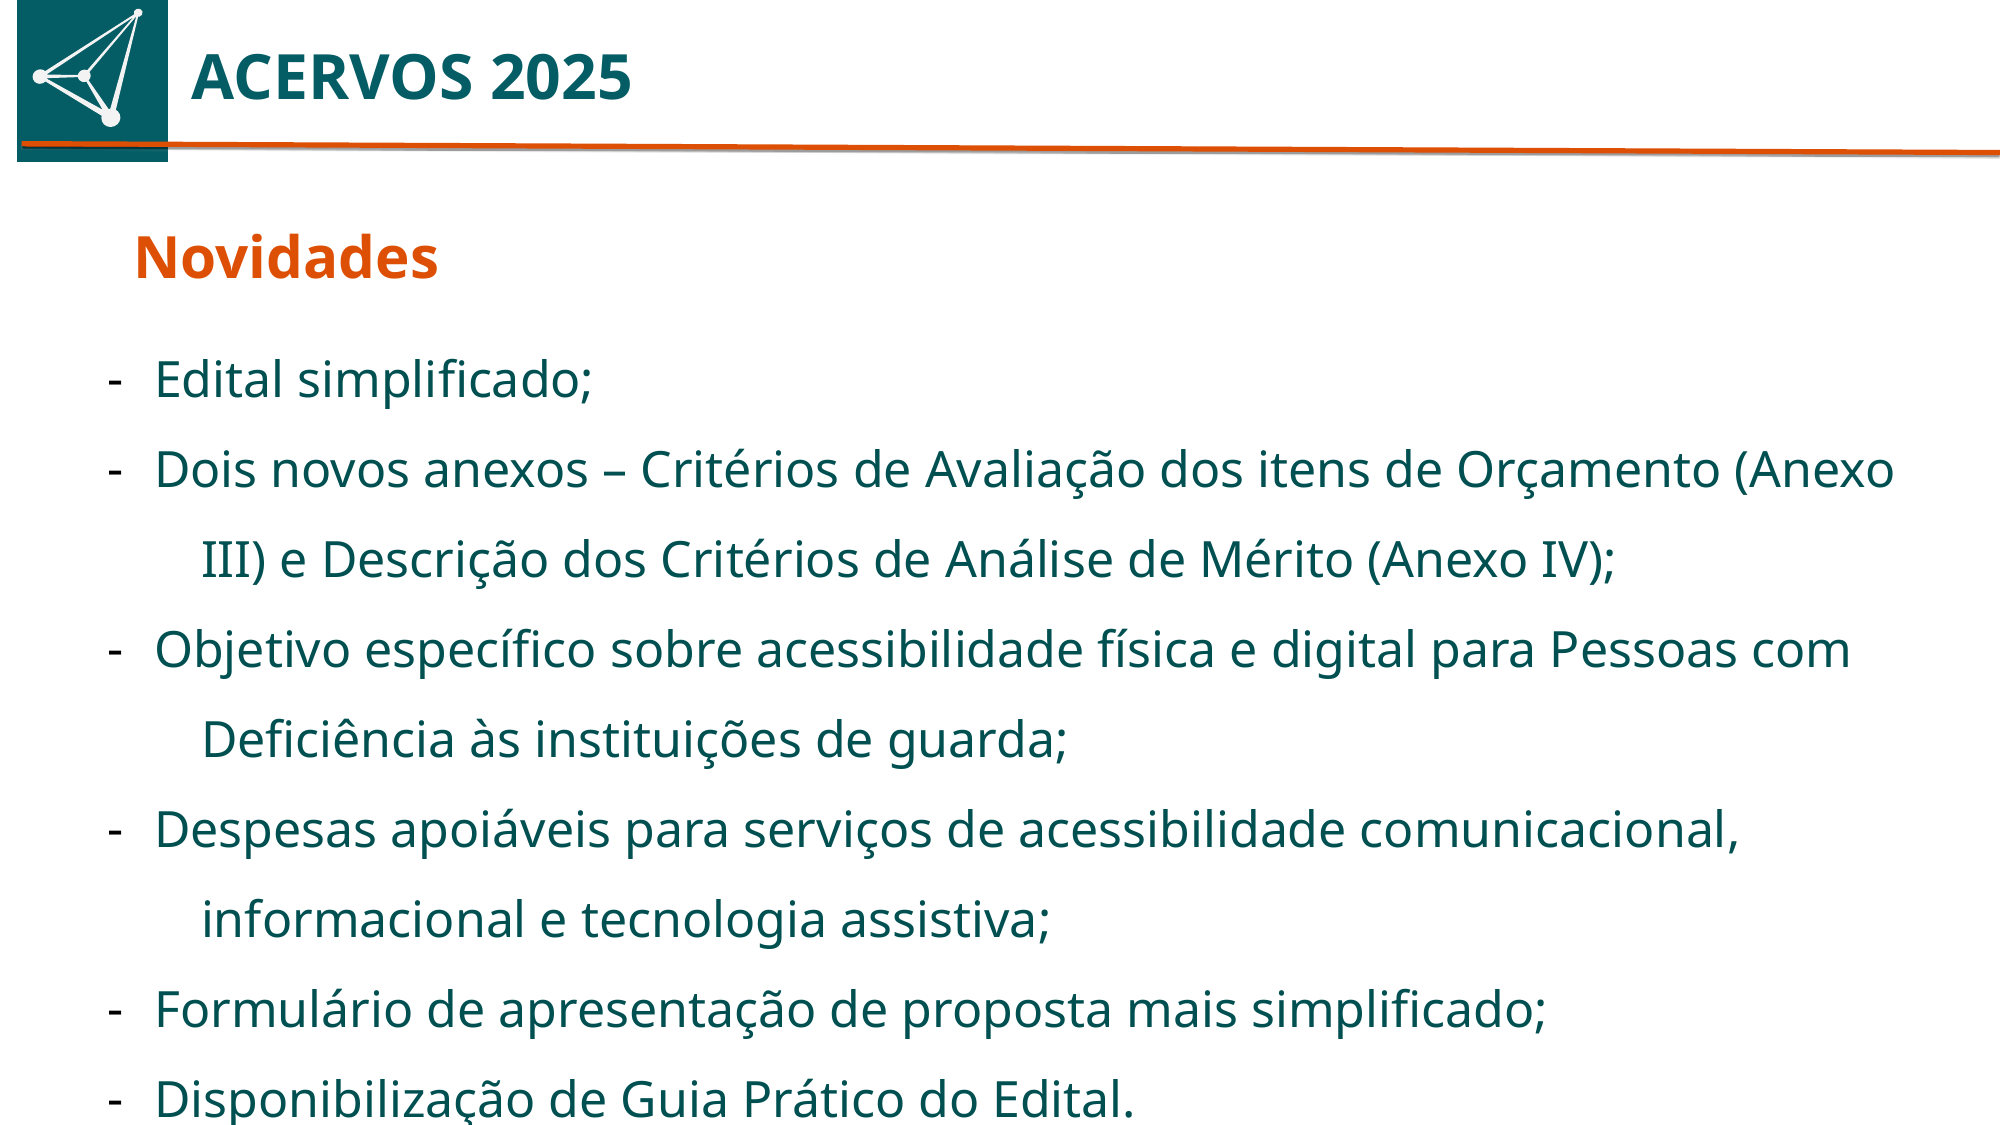

ACERVOS 2025
 Novidades
Edital simplificado;
Dois novos anexos – Critérios de Avaliação dos itens de Orçamento (Anexo III) e Descrição dos Critérios de Análise de Mérito (Anexo IV);
Objetivo específico sobre acessibilidade física e digital para Pessoas com Deficiência às instituições de guarda;
Despesas apoiáveis para serviços de acessibilidade comunicacional, informacional e tecnologia assistiva;
Formulário de apresentação de proposta mais simplificado;
Disponibilização de Guia Prático do Edital.